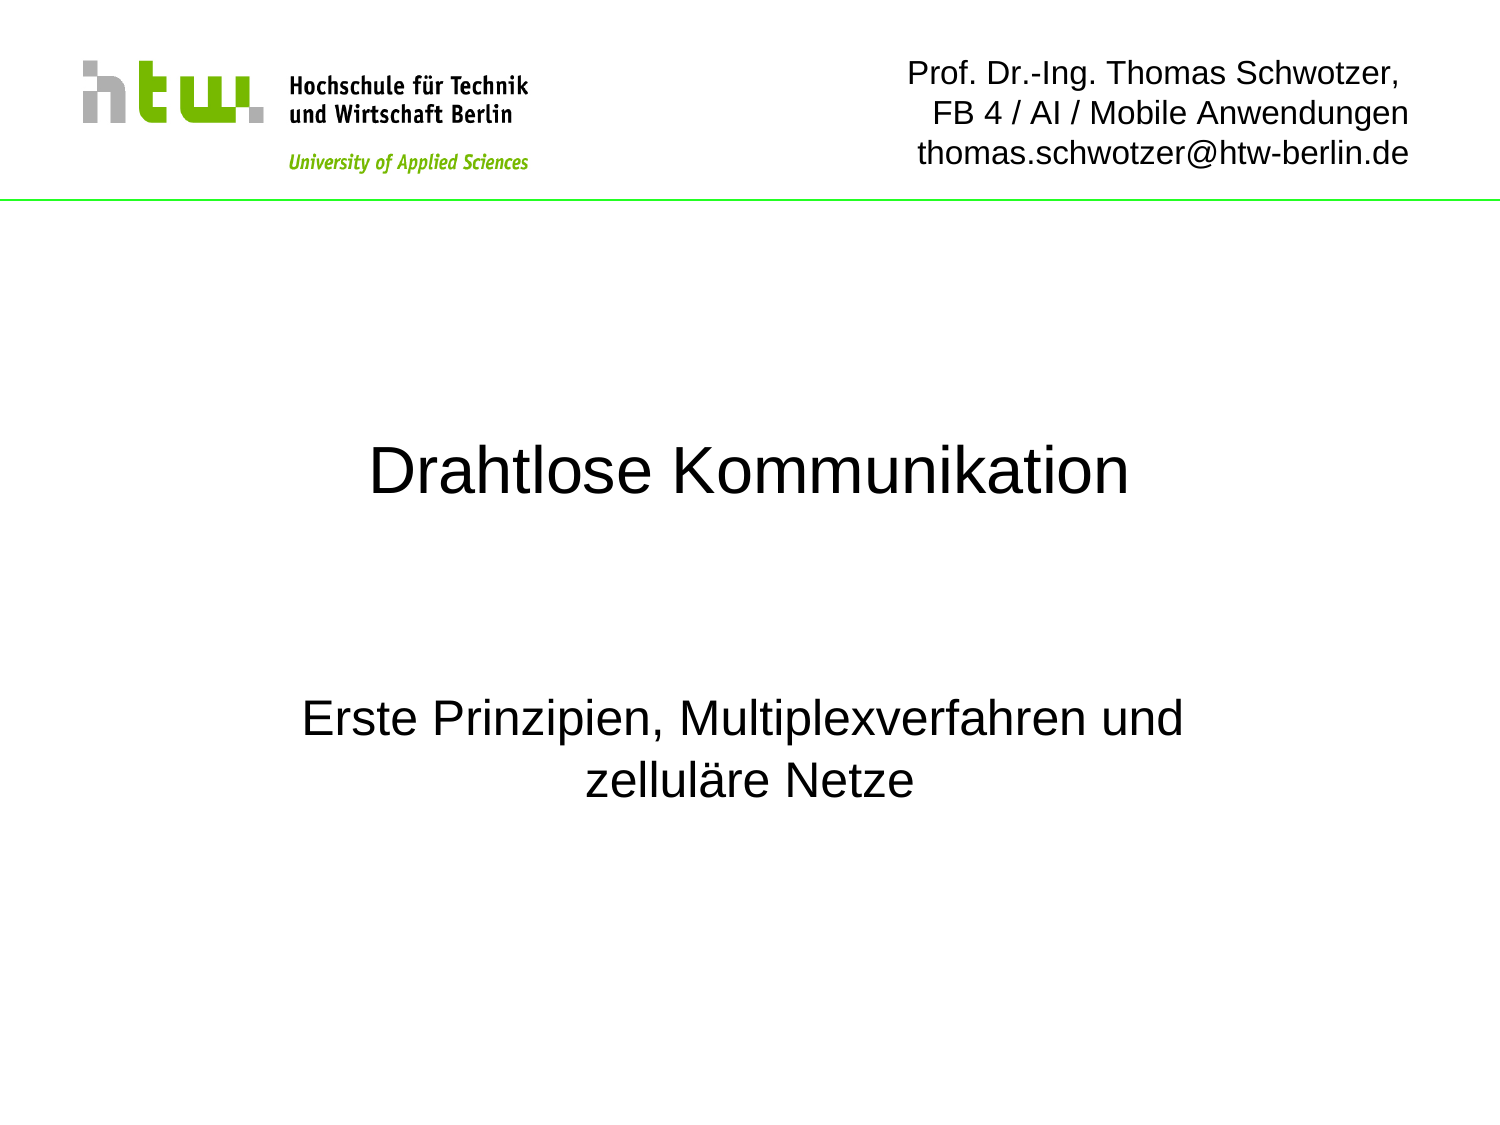

# Drahtlose Kommunikation
Erste Prinzipien, Multiplexverfahren und
zelluläre Netze